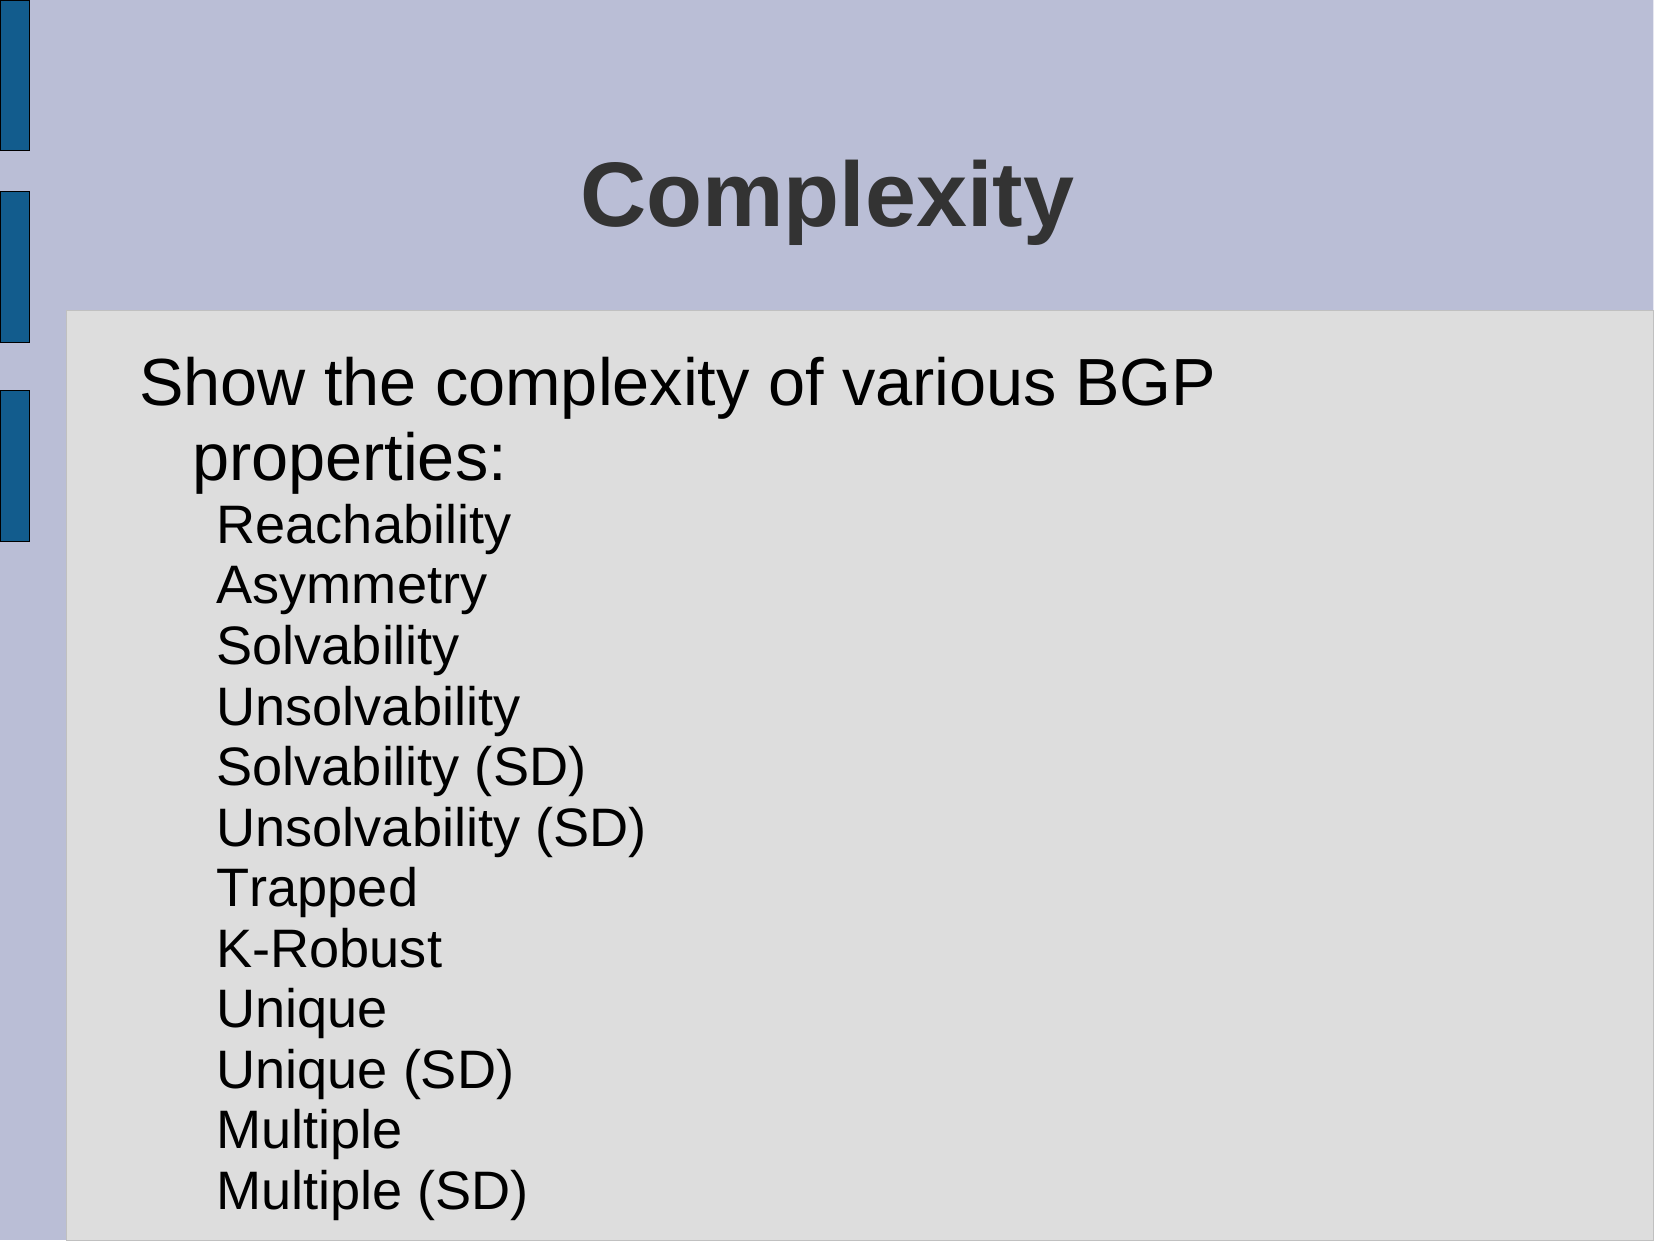

# Complexity
Show the complexity of various BGP properties:
Reachability
Asymmetry
Solvability
Unsolvability
Solvability (SD)
Unsolvability (SD)
Trapped
K-Robust
Unique
Unique (SD)
Multiple
Multiple (SD)